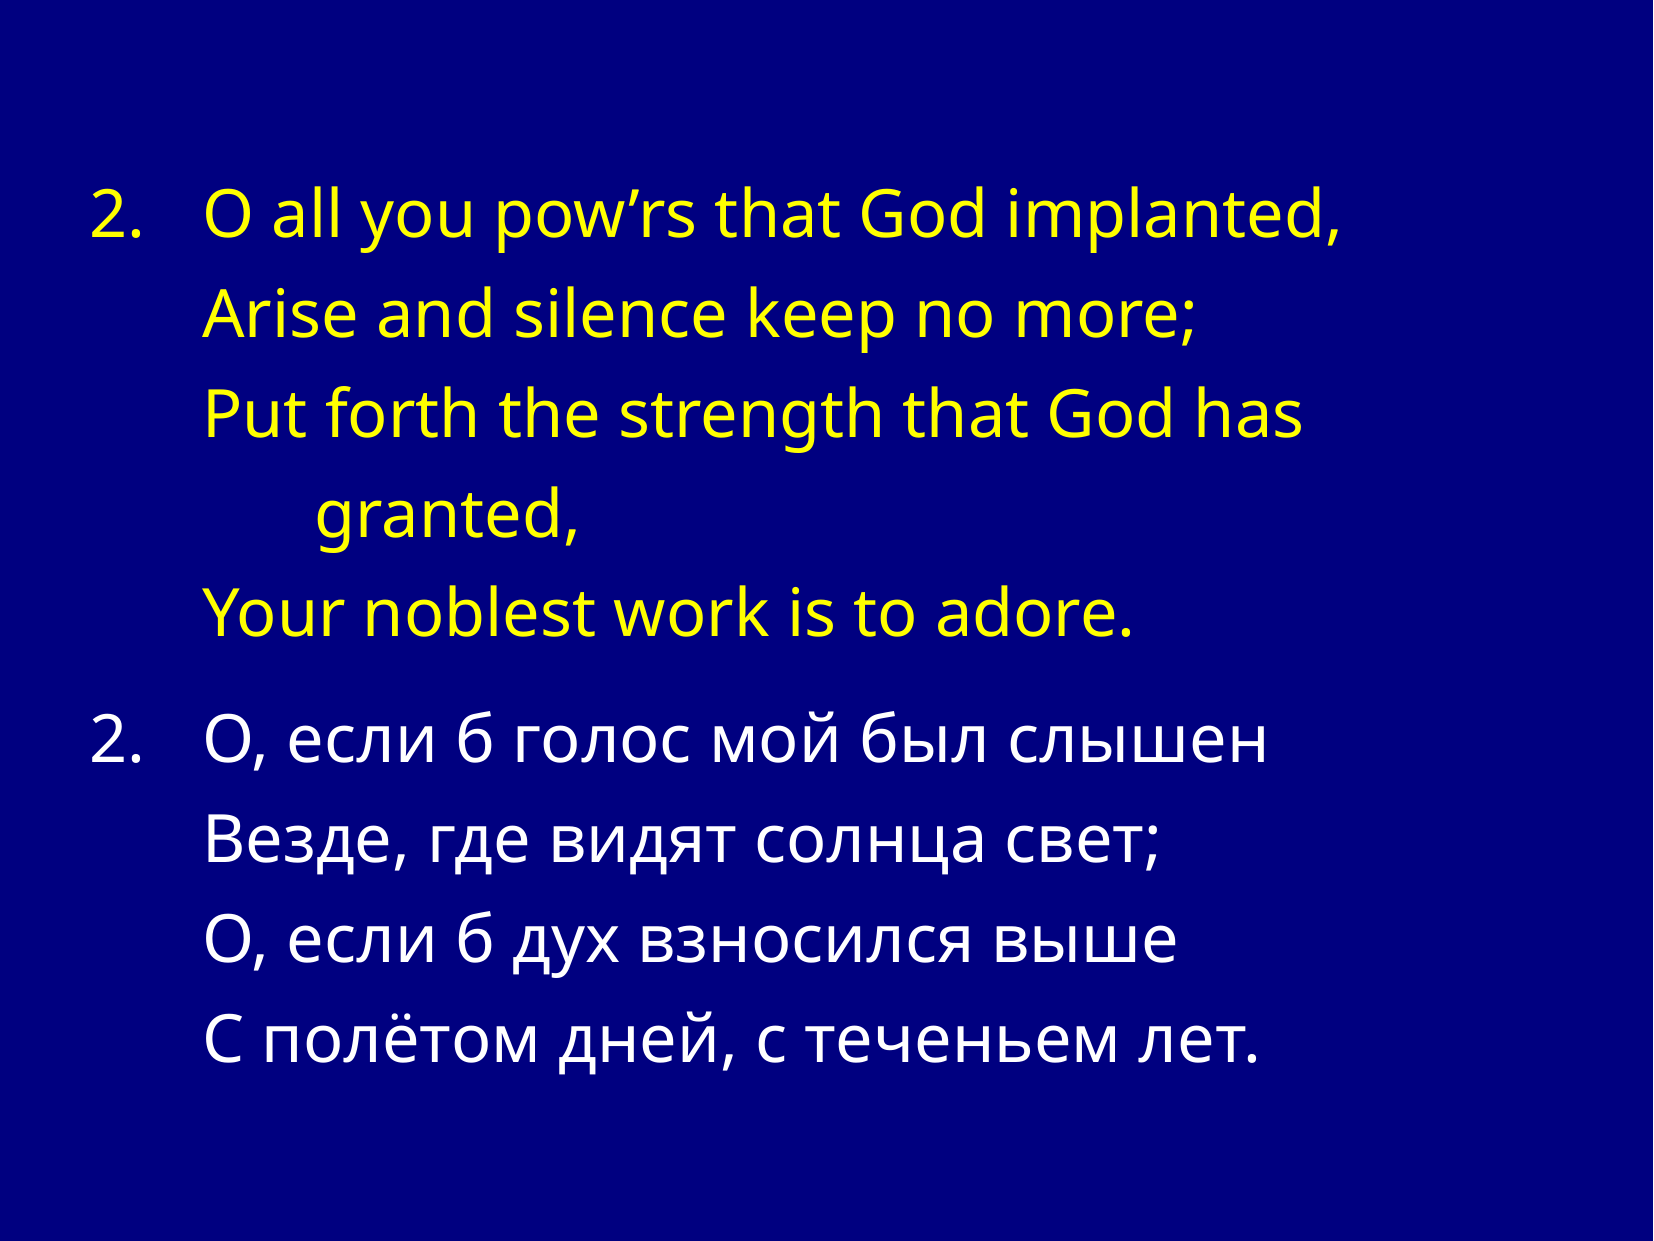

2.	O all you pow’rs that God implanted,
	Arise and silence keep no more;
	Put forth the strength that God has
		granted,
	Your noblest work is to adore.
2.	О, если б голос мой был слышен
	Везде, где видят солнца свет;
	О, если б дух взносился выше
	С полётом дней, с теченьем лет.